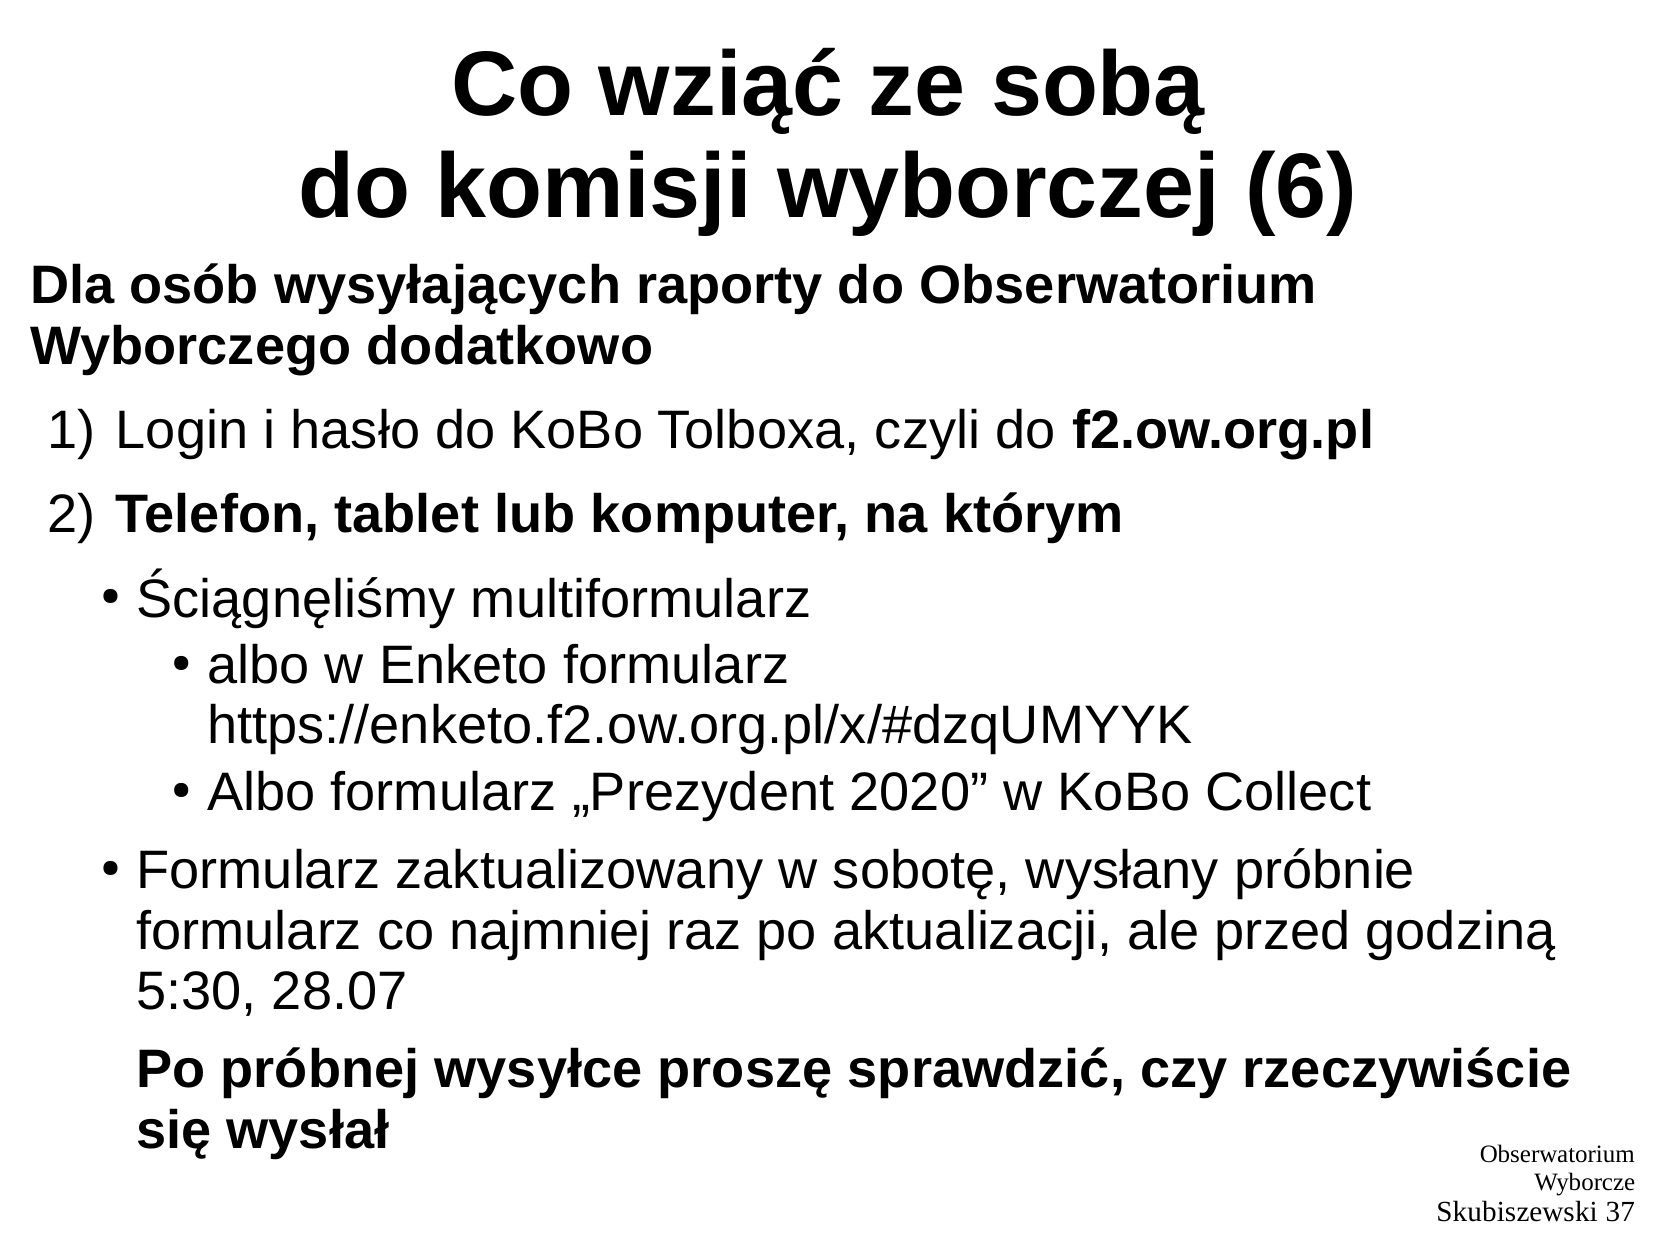

# Co wziąć ze sobą do komisji wyborczej (6)
Dla osób wysyłających raporty do Obserwatorium Wyborczego dodatkowo
 Login i hasło do KoBo Tolboxa, czyli do f2.ow.org.pl
 Telefon, tablet lub komputer, na którym
Ściągnęliśmy multiformularz
albo w Enketo formularz https://enketo.f2.ow.org.pl/x/#dzqUMYYK
Albo formularz „Prezydent 2020” w KoBo Collect
Formularz zaktualizowany w sobotę, wysłany próbnie formularz co najmniej raz po aktualizacji, ale przed godziną 5:30, 28.07
Po próbnej wysyłce proszę sprawdzić, czy rzeczywiście się wysłał
37